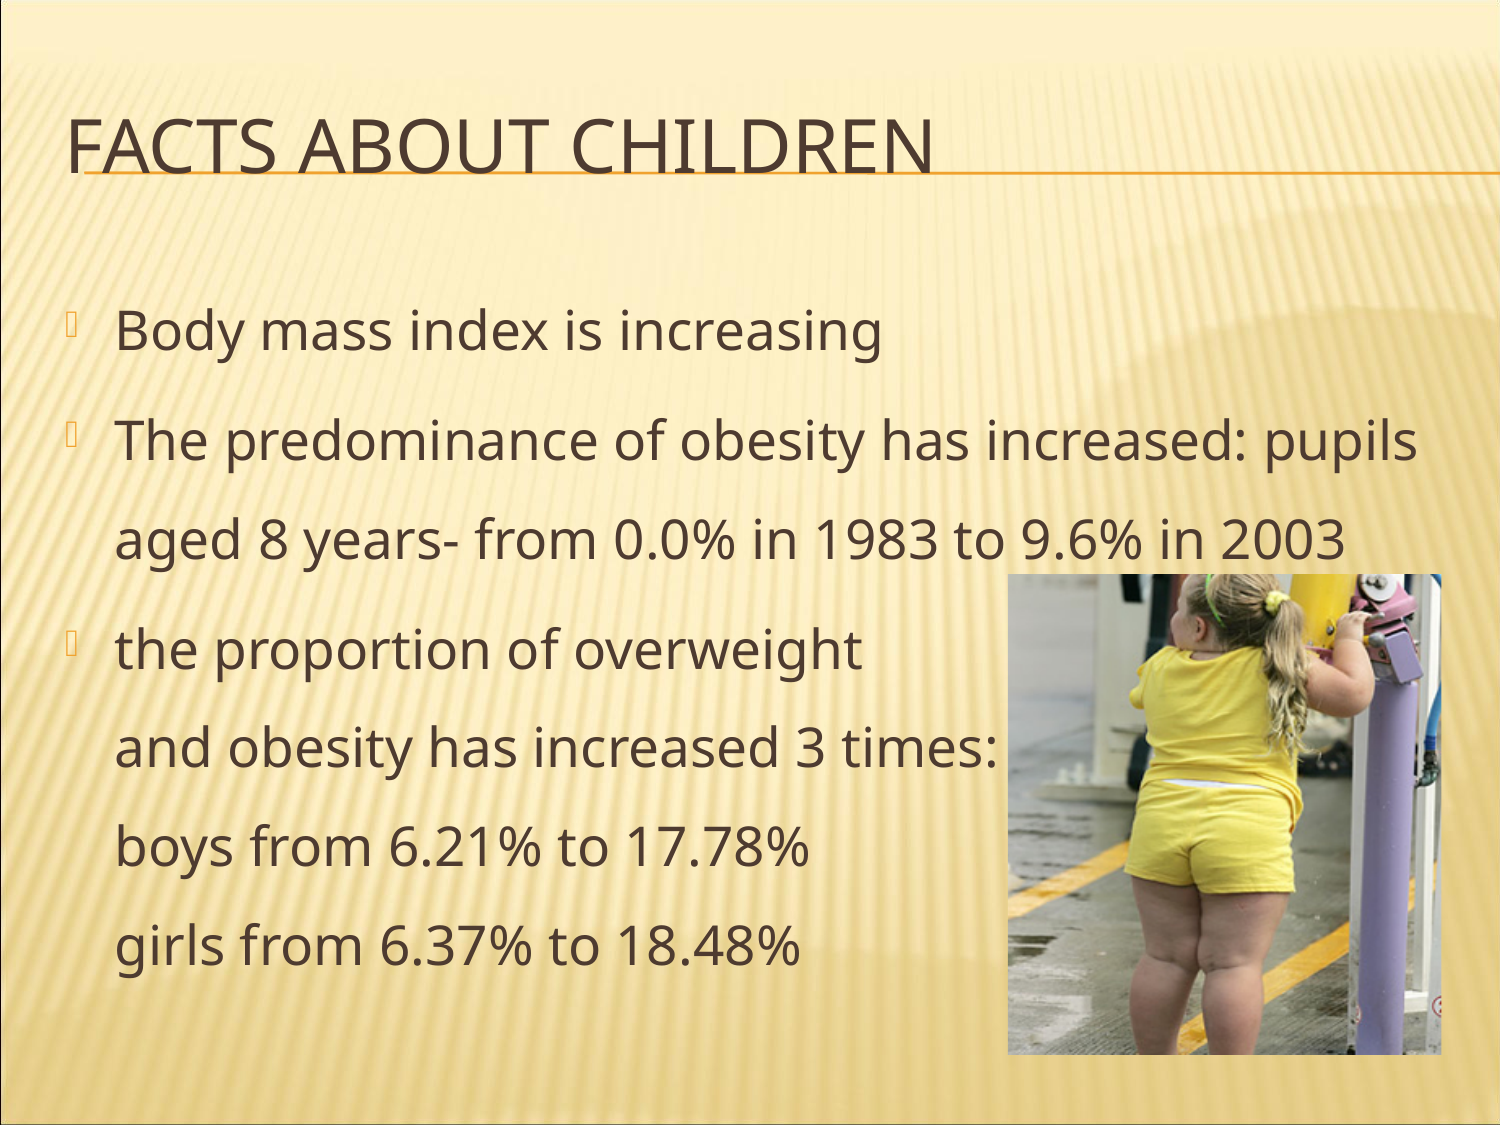

# Facts about children
Body mass index is increasing
The predominance of obesity has increased: pupils aged 8 years- from 0.0% in 1983 to 9.6% in 2003
the proportion of overweight
and obesity has increased 3 times:
boys from 6.21% to 17.78%
girls from 6.37% to 18.48%